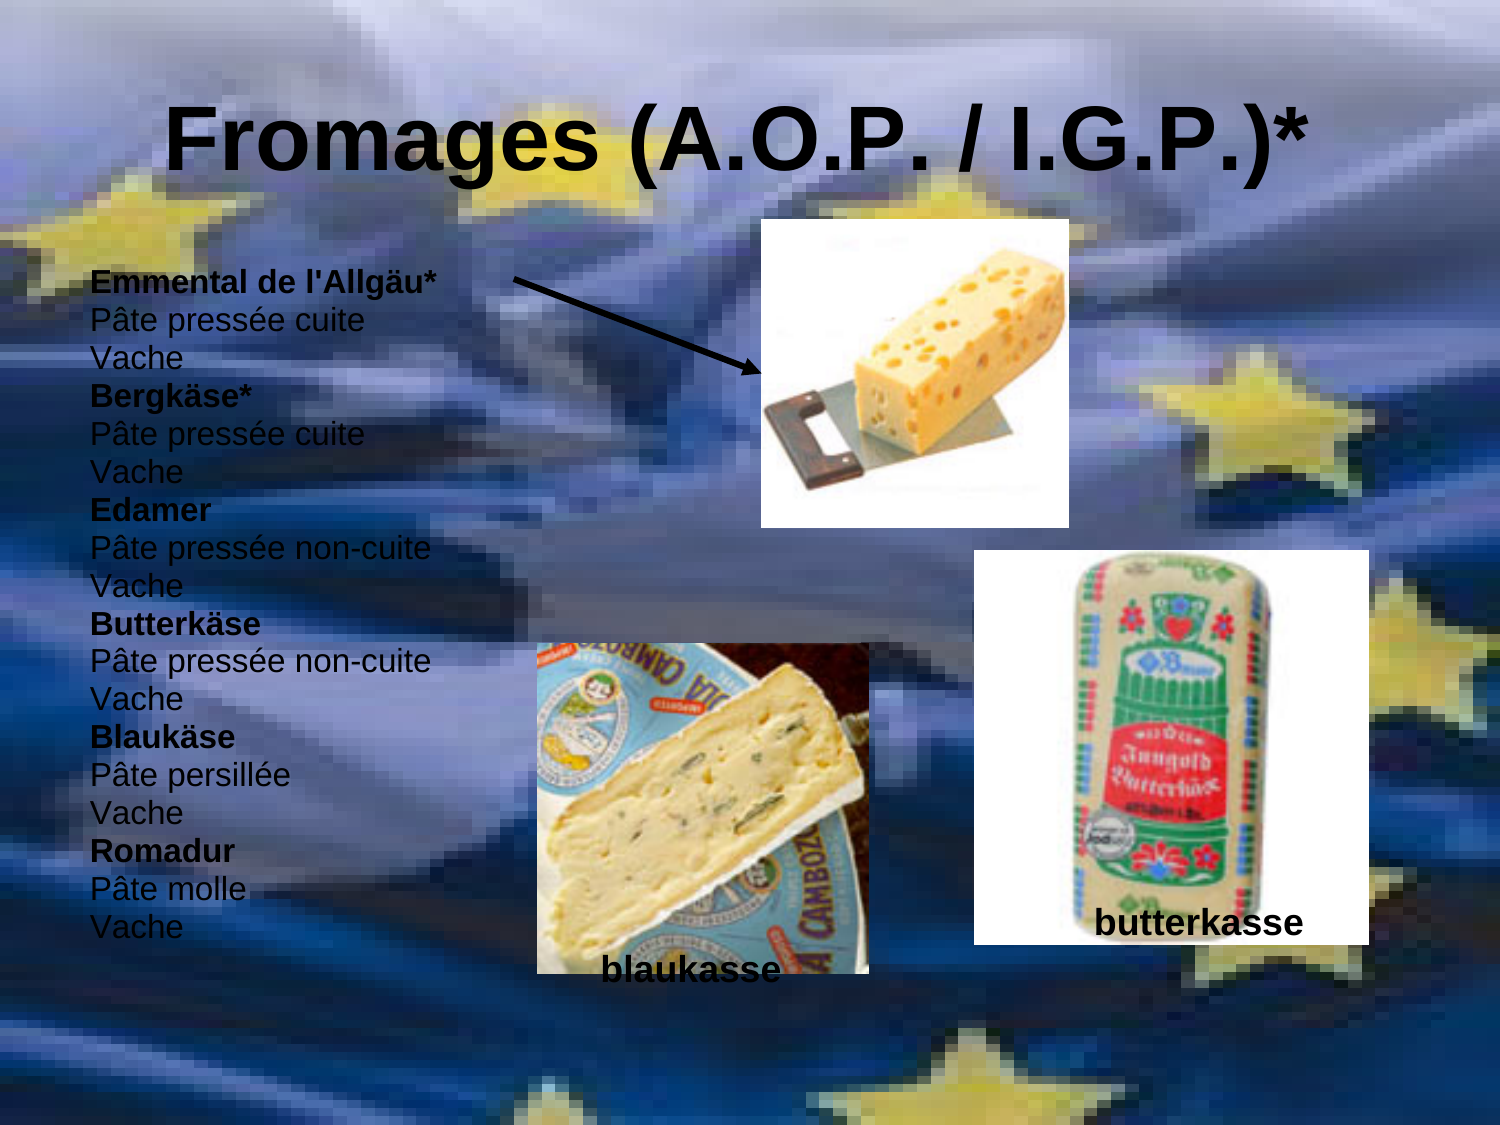

# Fromages (A.O.P. / I.G.P.)*
Emmental de l'Allgäu*
Pâte pressée cuite
Vache
Bergkäse*
Pâte pressée cuite
Vache
Edamer
Pâte pressée non-cuite
Vache
Butterkäse
Pâte pressée non-cuite
Vache
Blaukäse
Pâte persillée
Vache
Romadur
Pâte molle
Vache
butterkasse
blaukasse